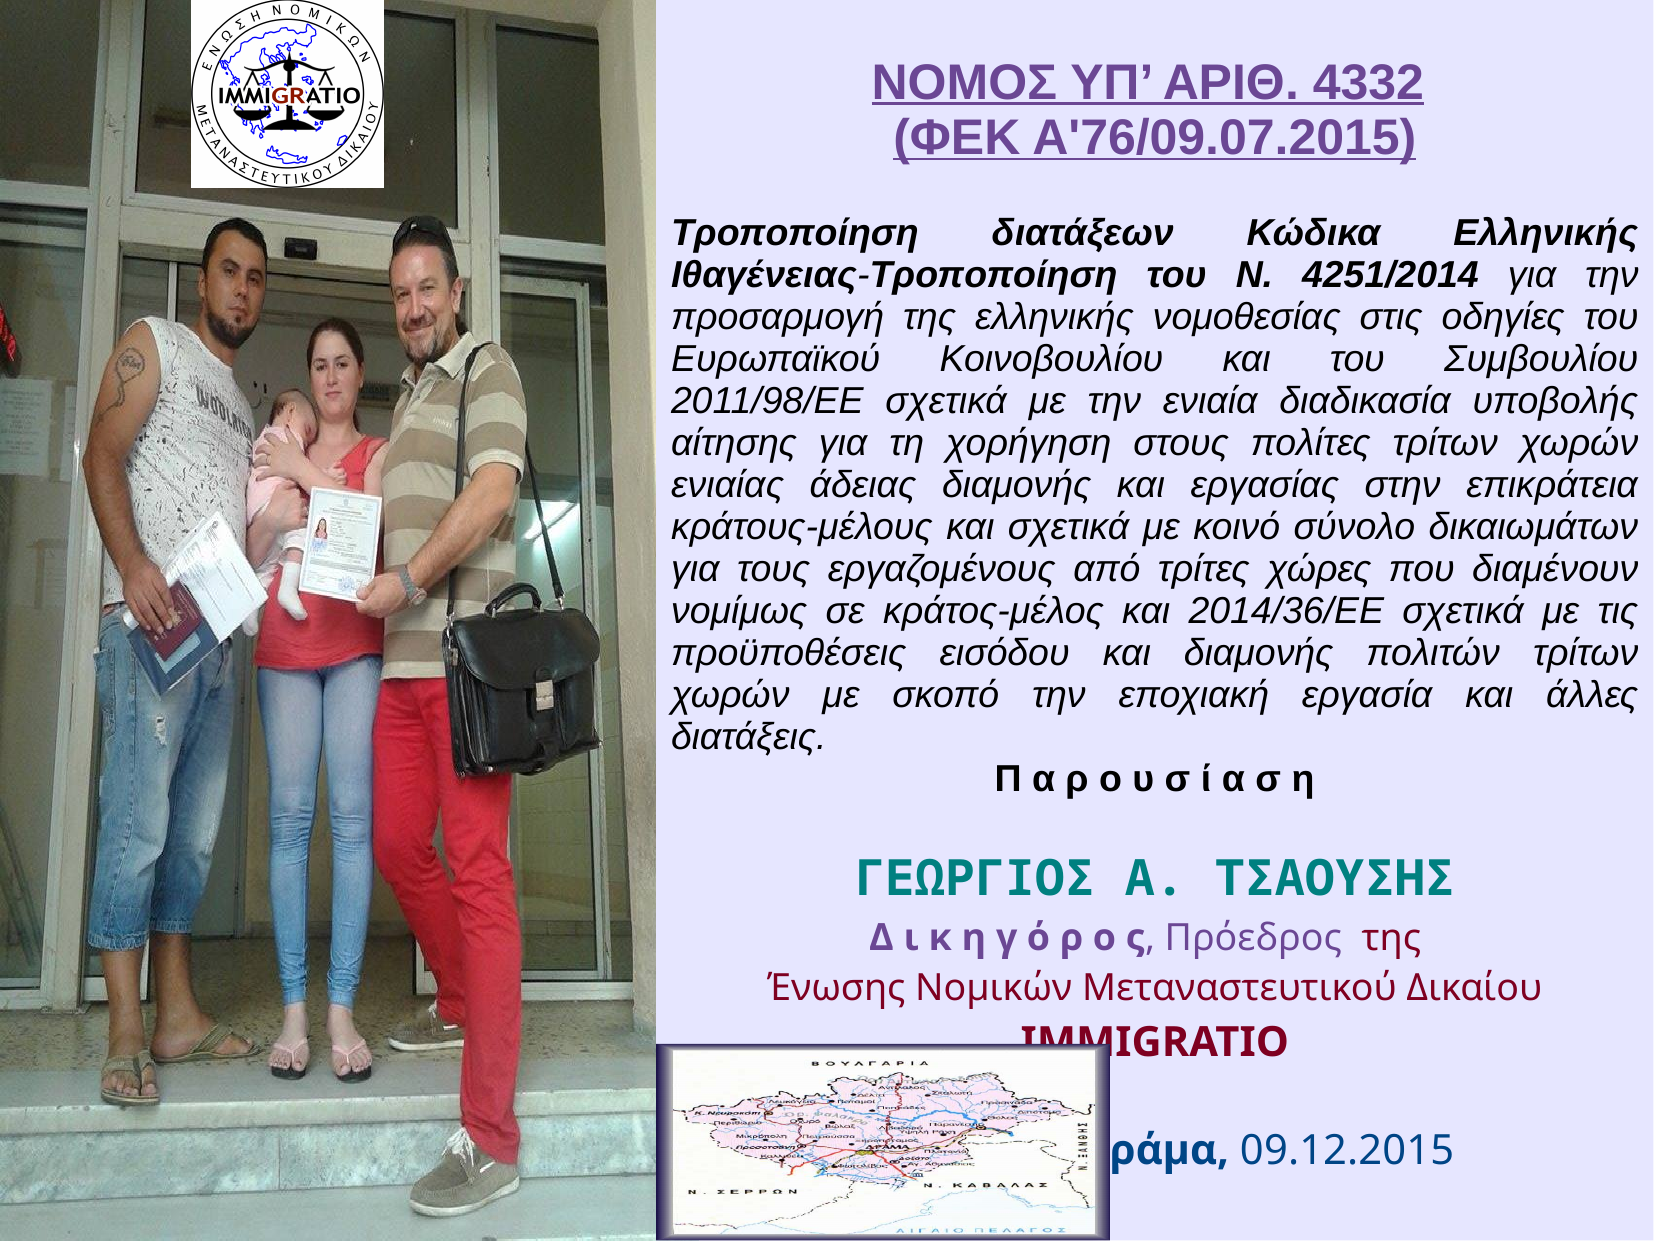

NOMOΣ ΥΠ’ ΑΡΙΘ. 4332
(ΦΕΚ Α'76/09.07.2015)
Τροποποίηση διατάξεων Κώδικα Ελληνικής Ιθαγένειας-Τροποποίηση του Ν. 4251/2014 για την προσαρμογή της ελληνικής νομοθεσίας στις οδηγίες του Ευρωπαϊκού Κοινοβουλίου και του Συμβουλίου 2011/98/ΕΕ σχετικά με την ενιαία διαδικασία υποβολής αίτησης για τη χορήγηση στους πολίτες τρίτων χωρών ενιαίας άδειας διαμονής και εργασίας στην επικράτεια κράτους-μέλους και σχετικά με κοινό σύνολο δικαιωμάτων για τους εργαζομένους από τρίτες χώρες που διαμένουν νομίμως σε κράτος-μέλος και 2014/36/ΕΕ σχετικά με τις προϋποθέσεις εισόδου και διαμονής πολιτών τρίτων χωρών με σκοπό την εποχιακή εργασία και άλλες διατάξεις.
Π α ρ ο υ σ ί α σ η
ΓΕΩΡΓΙΟΣ Α. ΤΣΑΟΥΣΗΣ
Δ ι κ η γ ό ρ ο ς, Πρόεδρος της
Ένωσης Νομικών Μεταναστευτικού Δικαίου IMMIGRATIO
 Δράμα, 09.12.2015